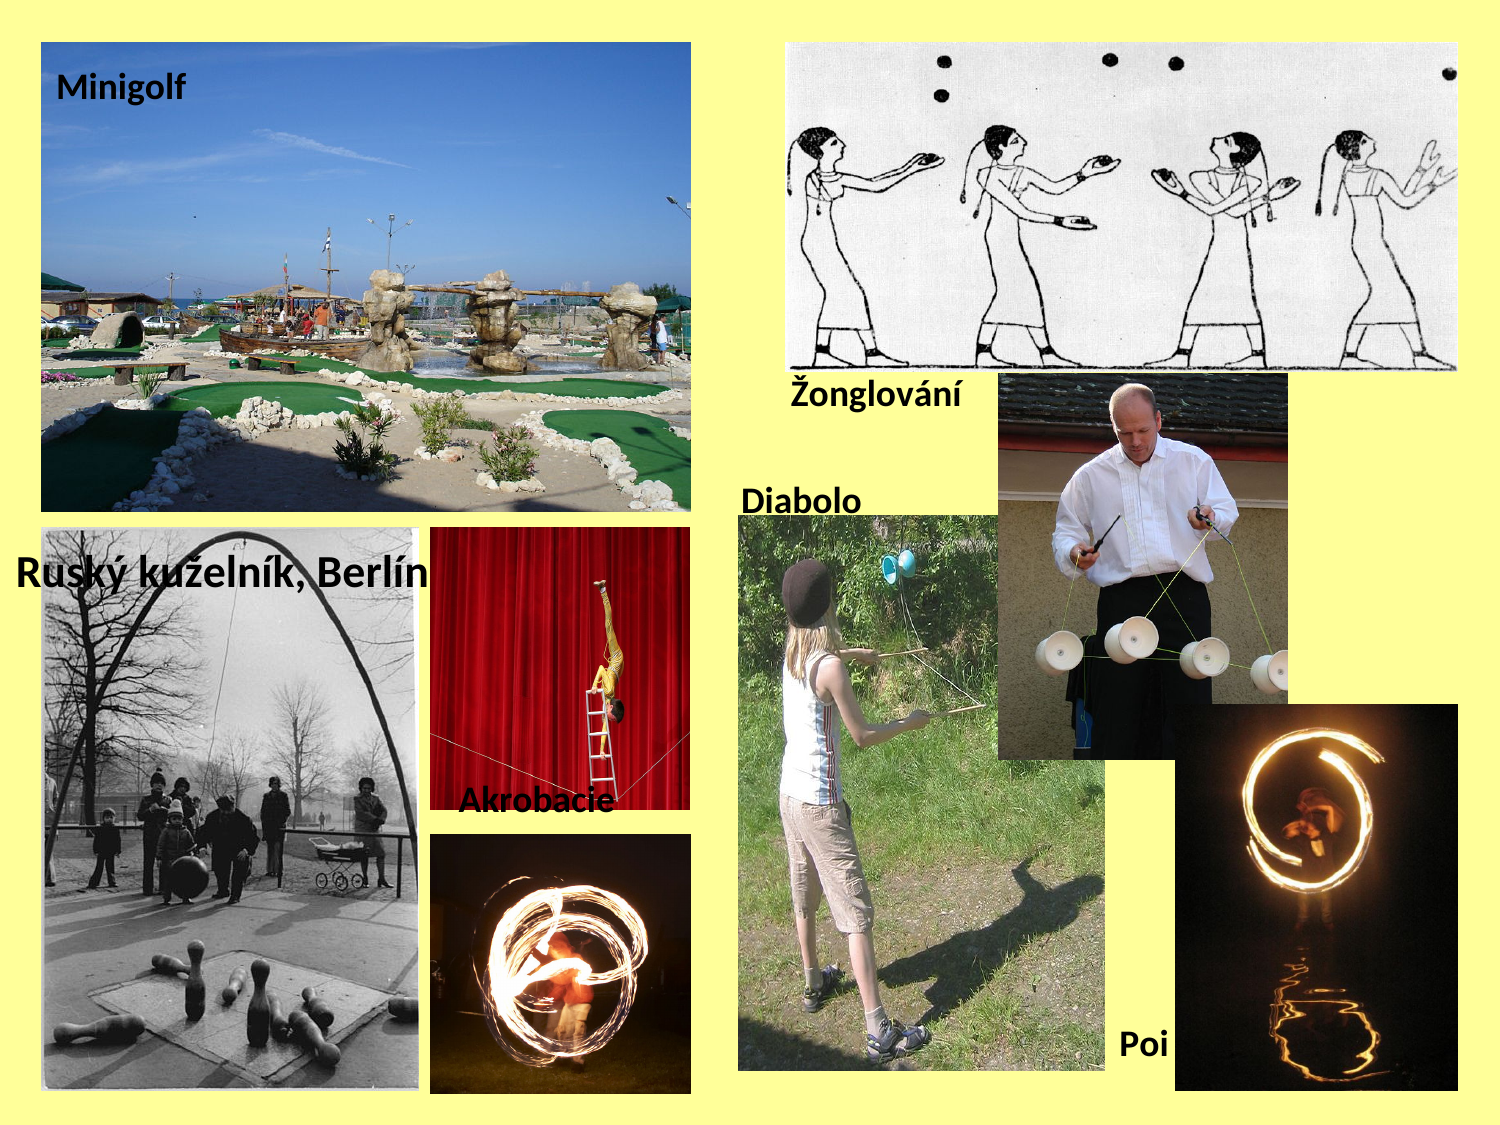

Minigolf
Žonglování
Diabolo
Ruský kuželník, Berlín
Akrobacie
Poi